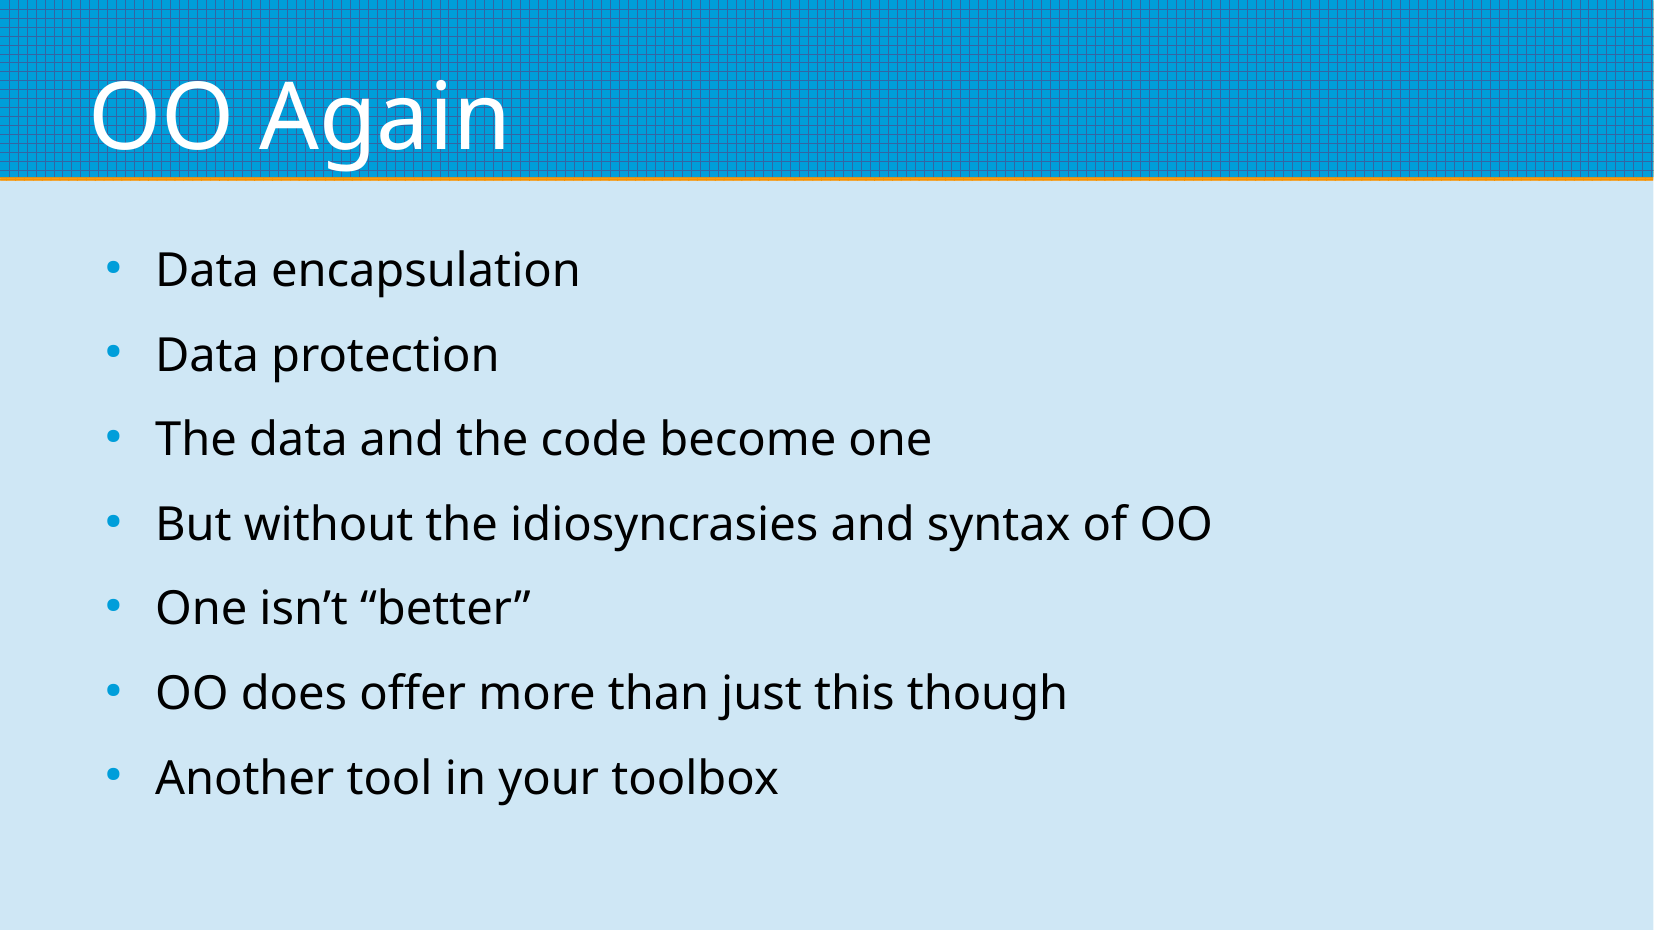

# OO Again
Data encapsulation
Data protection
The data and the code become one
But without the idiosyncrasies and syntax of OO
One isn’t “better”
OO does offer more than just this though
Another tool in your toolbox